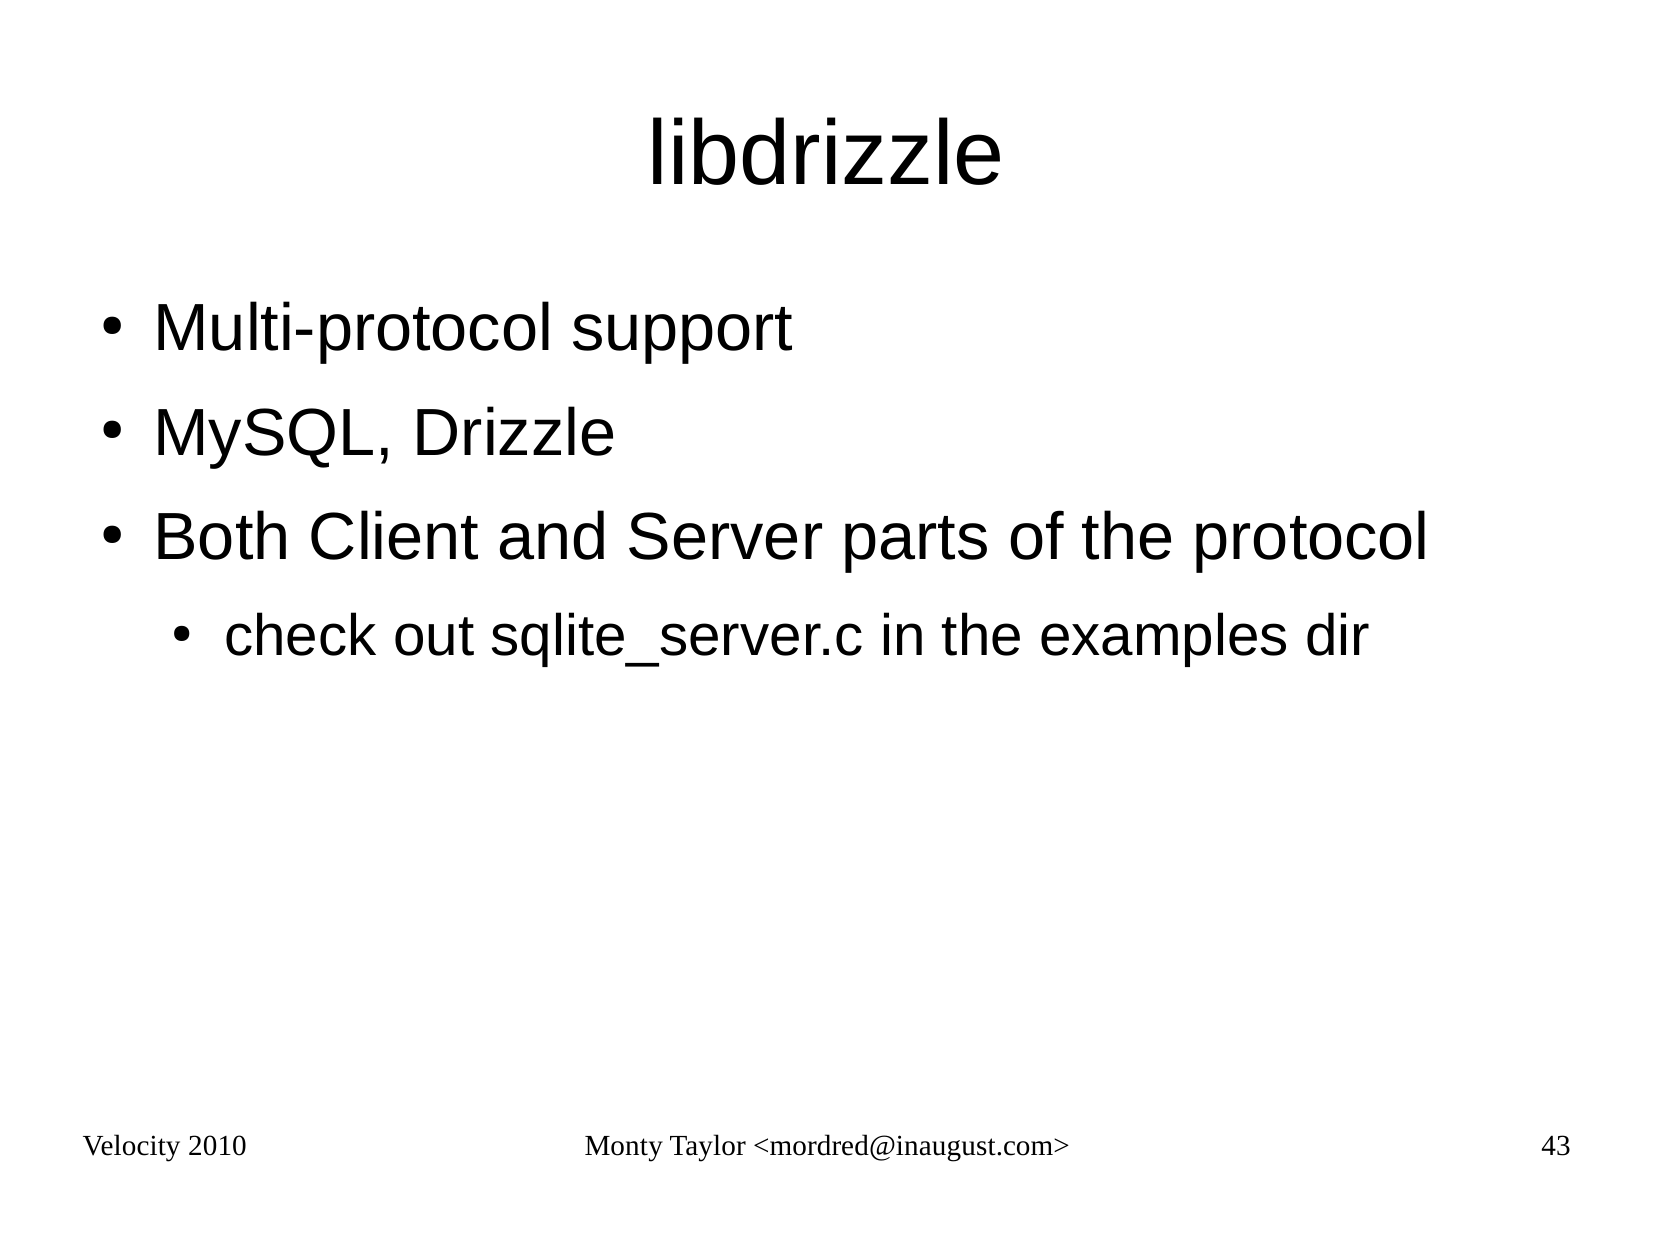

# libdrizzle
Multi-protocol support
MySQL, Drizzle
Both Client and Server parts of the protocol
check out sqlite_server.c in the examples dir
Velocity 2010
Monty Taylor <mordred@inaugust.com>
43